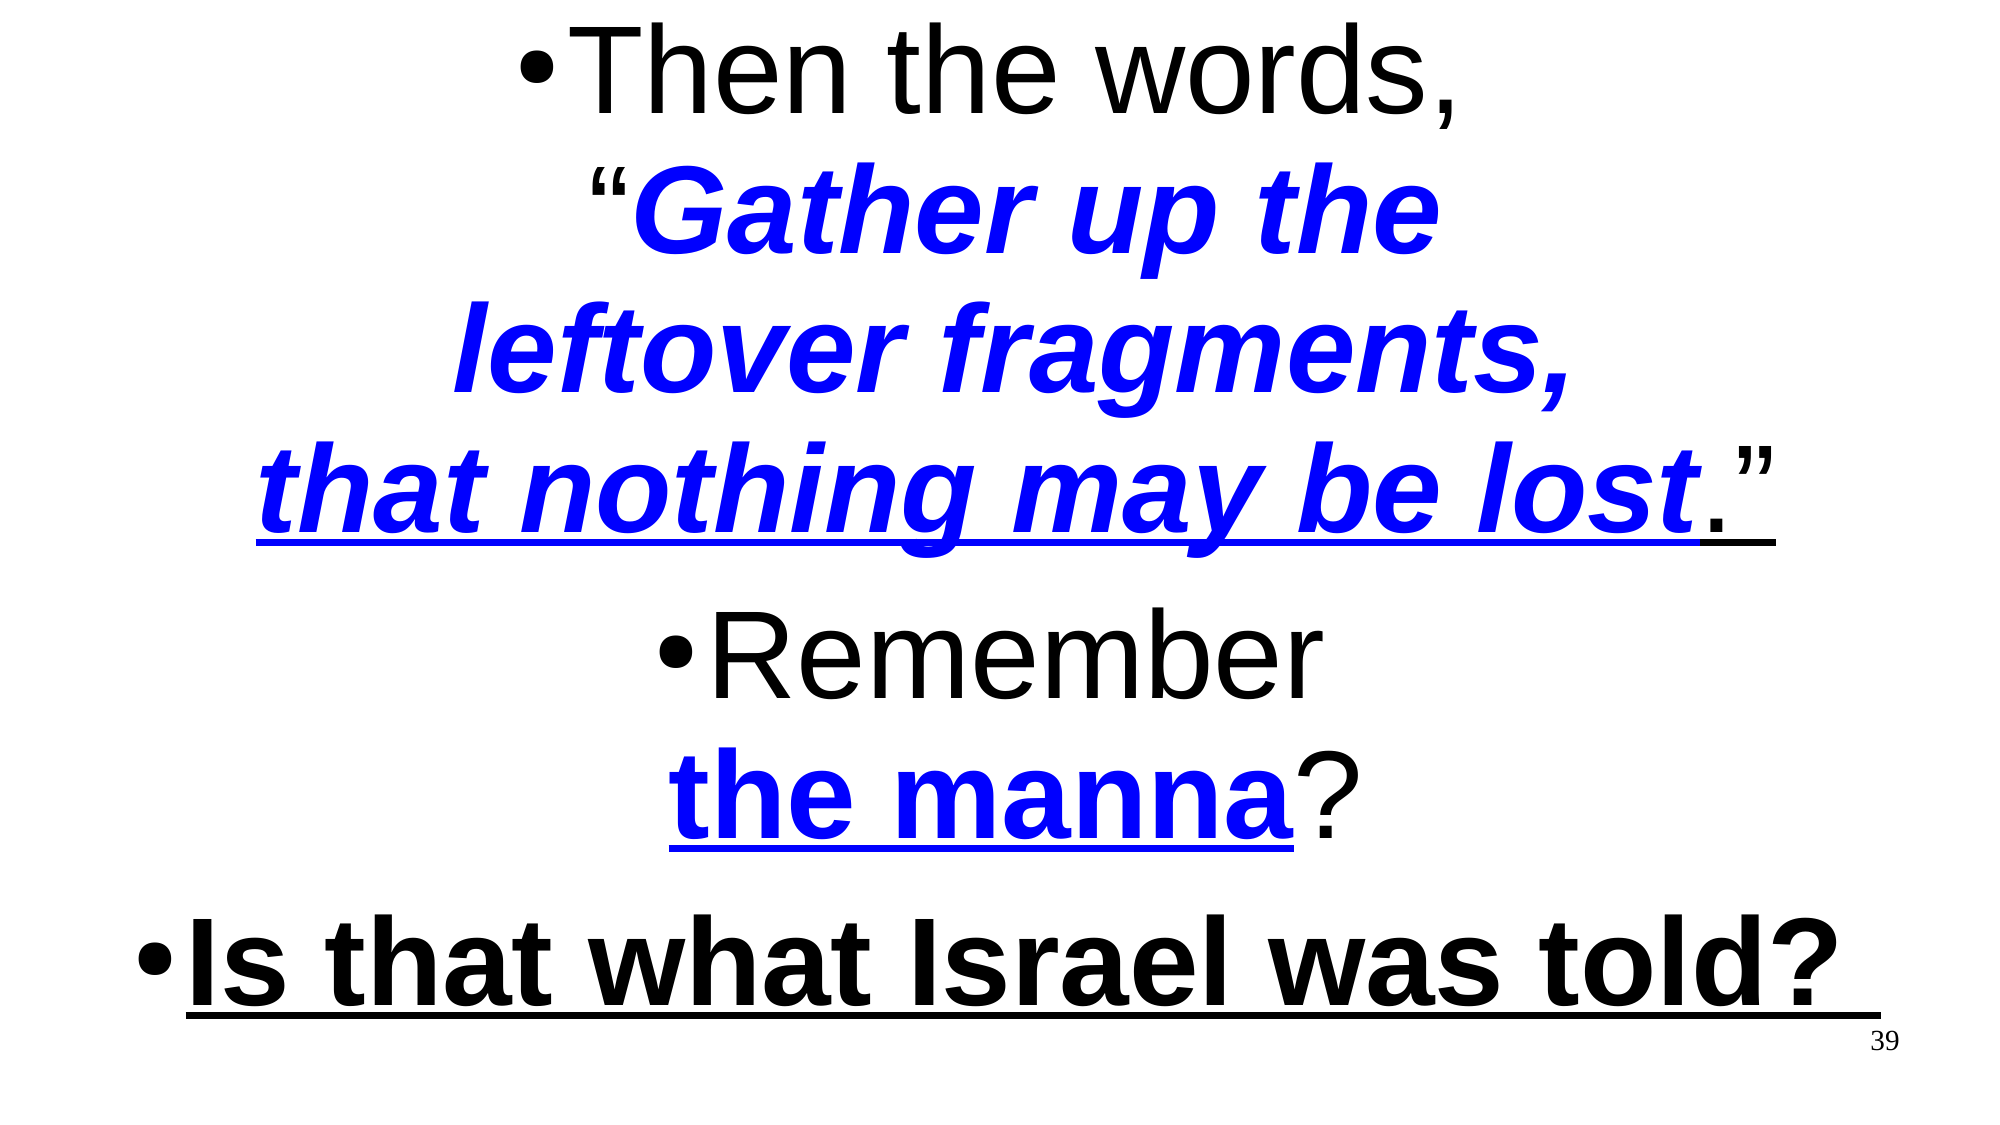

# Then the words,  “Gather up the leftover fragments, that nothing may be lost.”
Remember
the manna?
Is that what Israel was told?
39